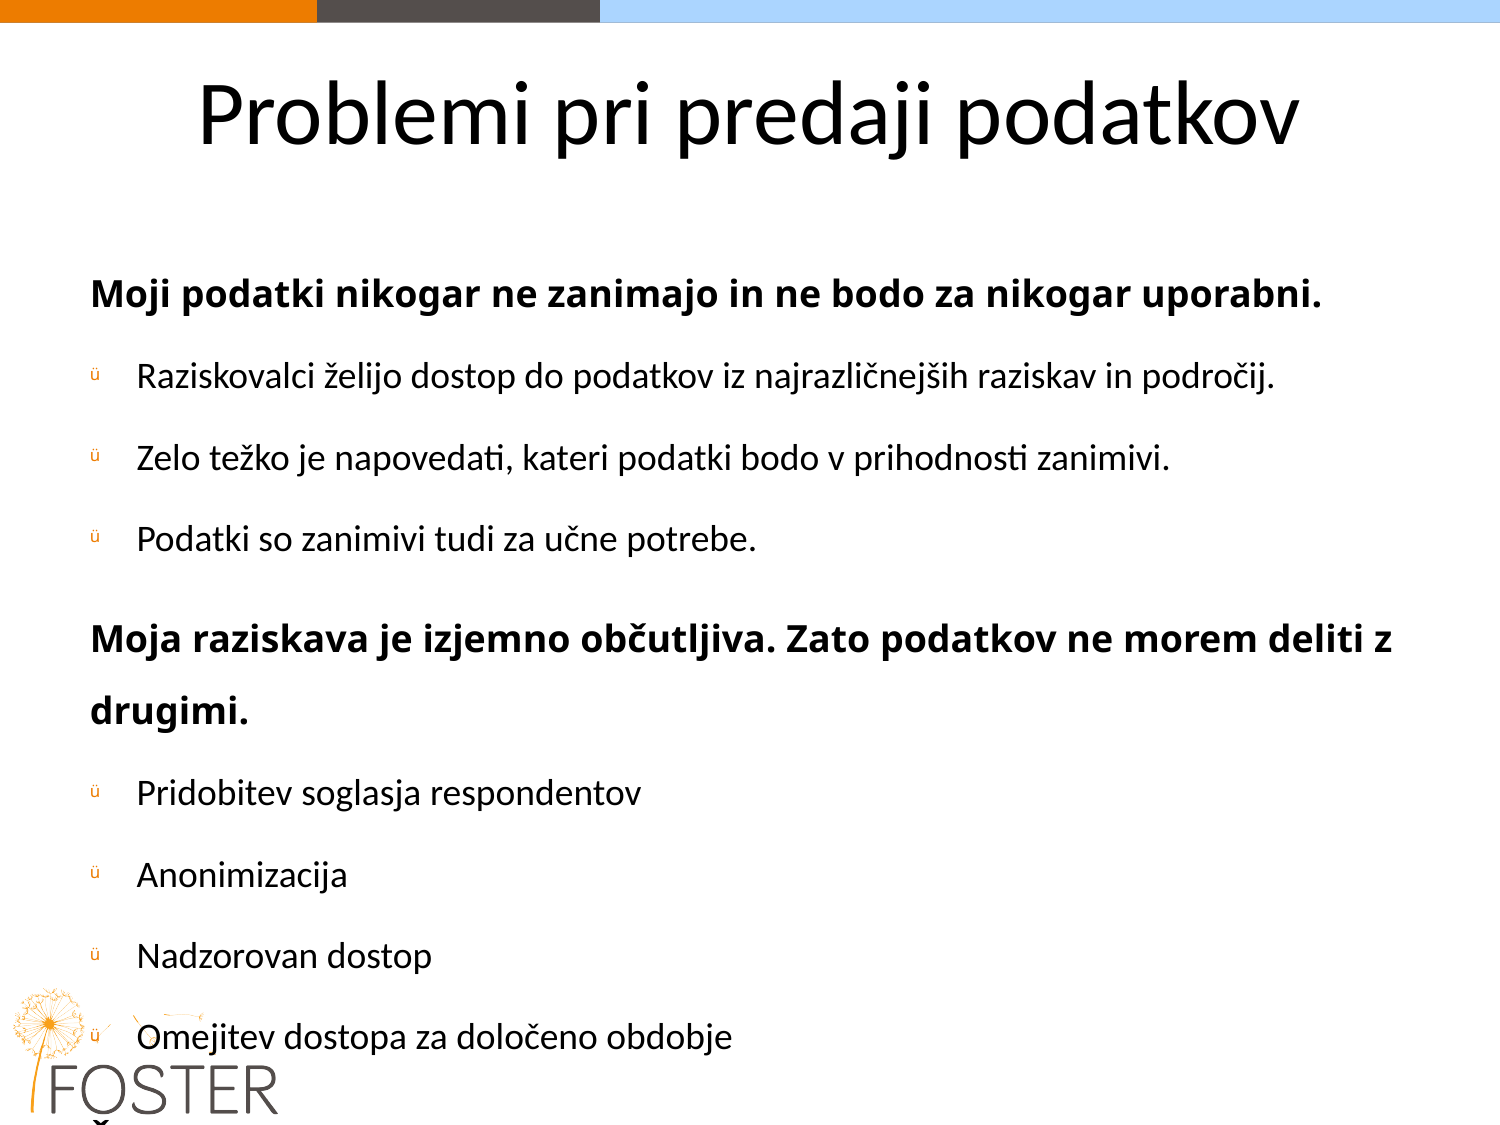

# Problemi pri predaji podatkov
Moji podatki nikogar ne zanimajo in ne bodo za nikogar uporabni.
Raziskovalci želijo dostop do podatkov iz najrazličnejših raziskav in področij.
Zelo težko je napovedati, kateri podatki bodo v prihodnosti zanimivi.
Podatki so zanimivi tudi za učne potrebe.
Moja raziskava je izjemno občutljiva. Zato podatkov ne morem deliti z drugimi.
Pridobitev soglasja respondentov
Anonimizacija
Nadzorovan dostop
Omejitev dostopa za določeno obdobje
Želim objaviti svoje delo, preden kdo drug vidi moje podatke.
Podatke raziskovalec, ki jih je ustvaril, sam najbolje pozna; veliko bolje od drugih, ki se bodo šele prvič srečali z njimi.
Možna omejitev dostopa do podatkov za določeno obdobje.